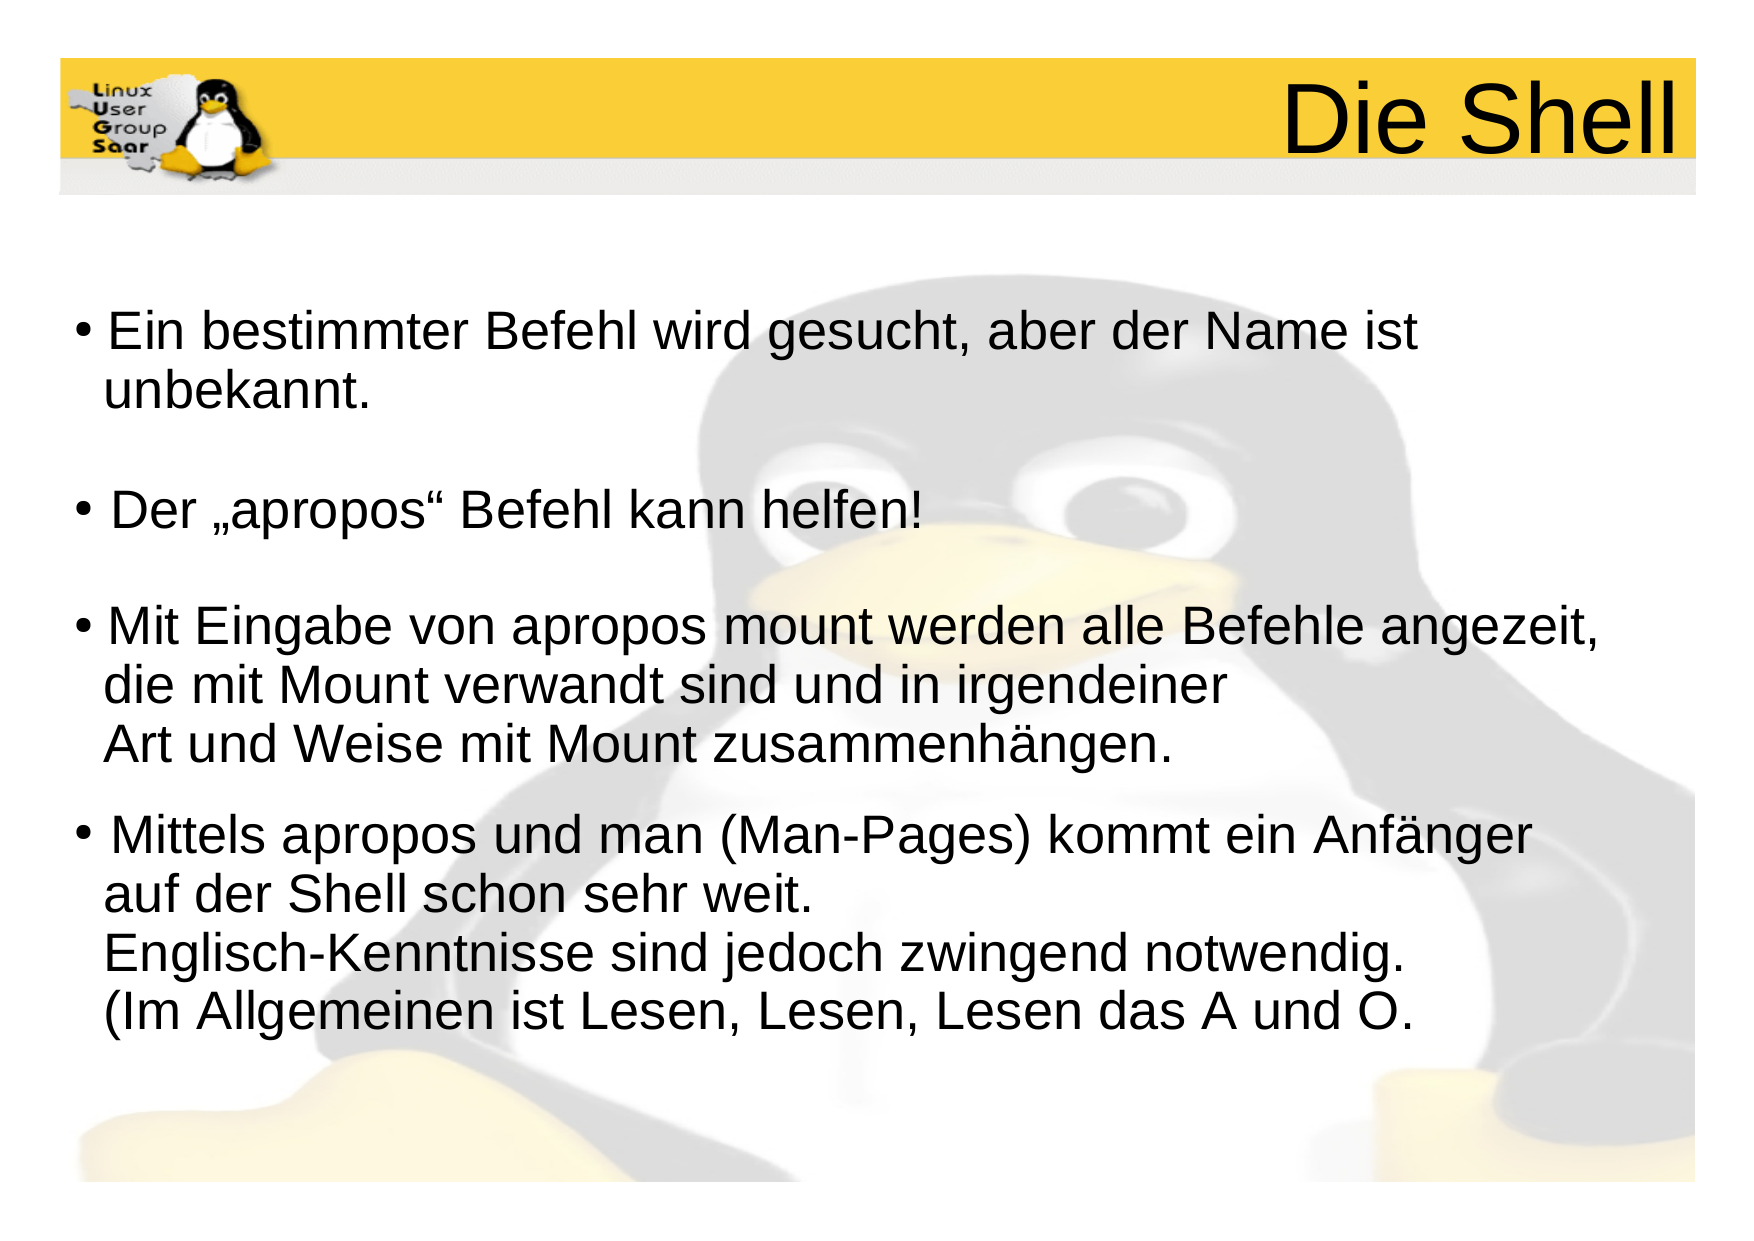

Die Shell
 Ein bestimmter Befehl wird gesucht, aber der Name ist unbekannt.
 Der „apropos“ Befehl kann helfen!
 Mit Eingabe von apropos mount werden alle Befehle angezeit, die mit Mount verwandt sind und in irgendeiner
 Art und Weise mit Mount zusammenhängen.
 Mittels apropos und man (Man-Pages) kommt ein Anfänger
 auf der Shell schon sehr weit.
 Englisch-Kenntnisse sind jedoch zwingend notwendig.
 (Im Allgemeinen ist Lesen, Lesen, Lesen das A und O.